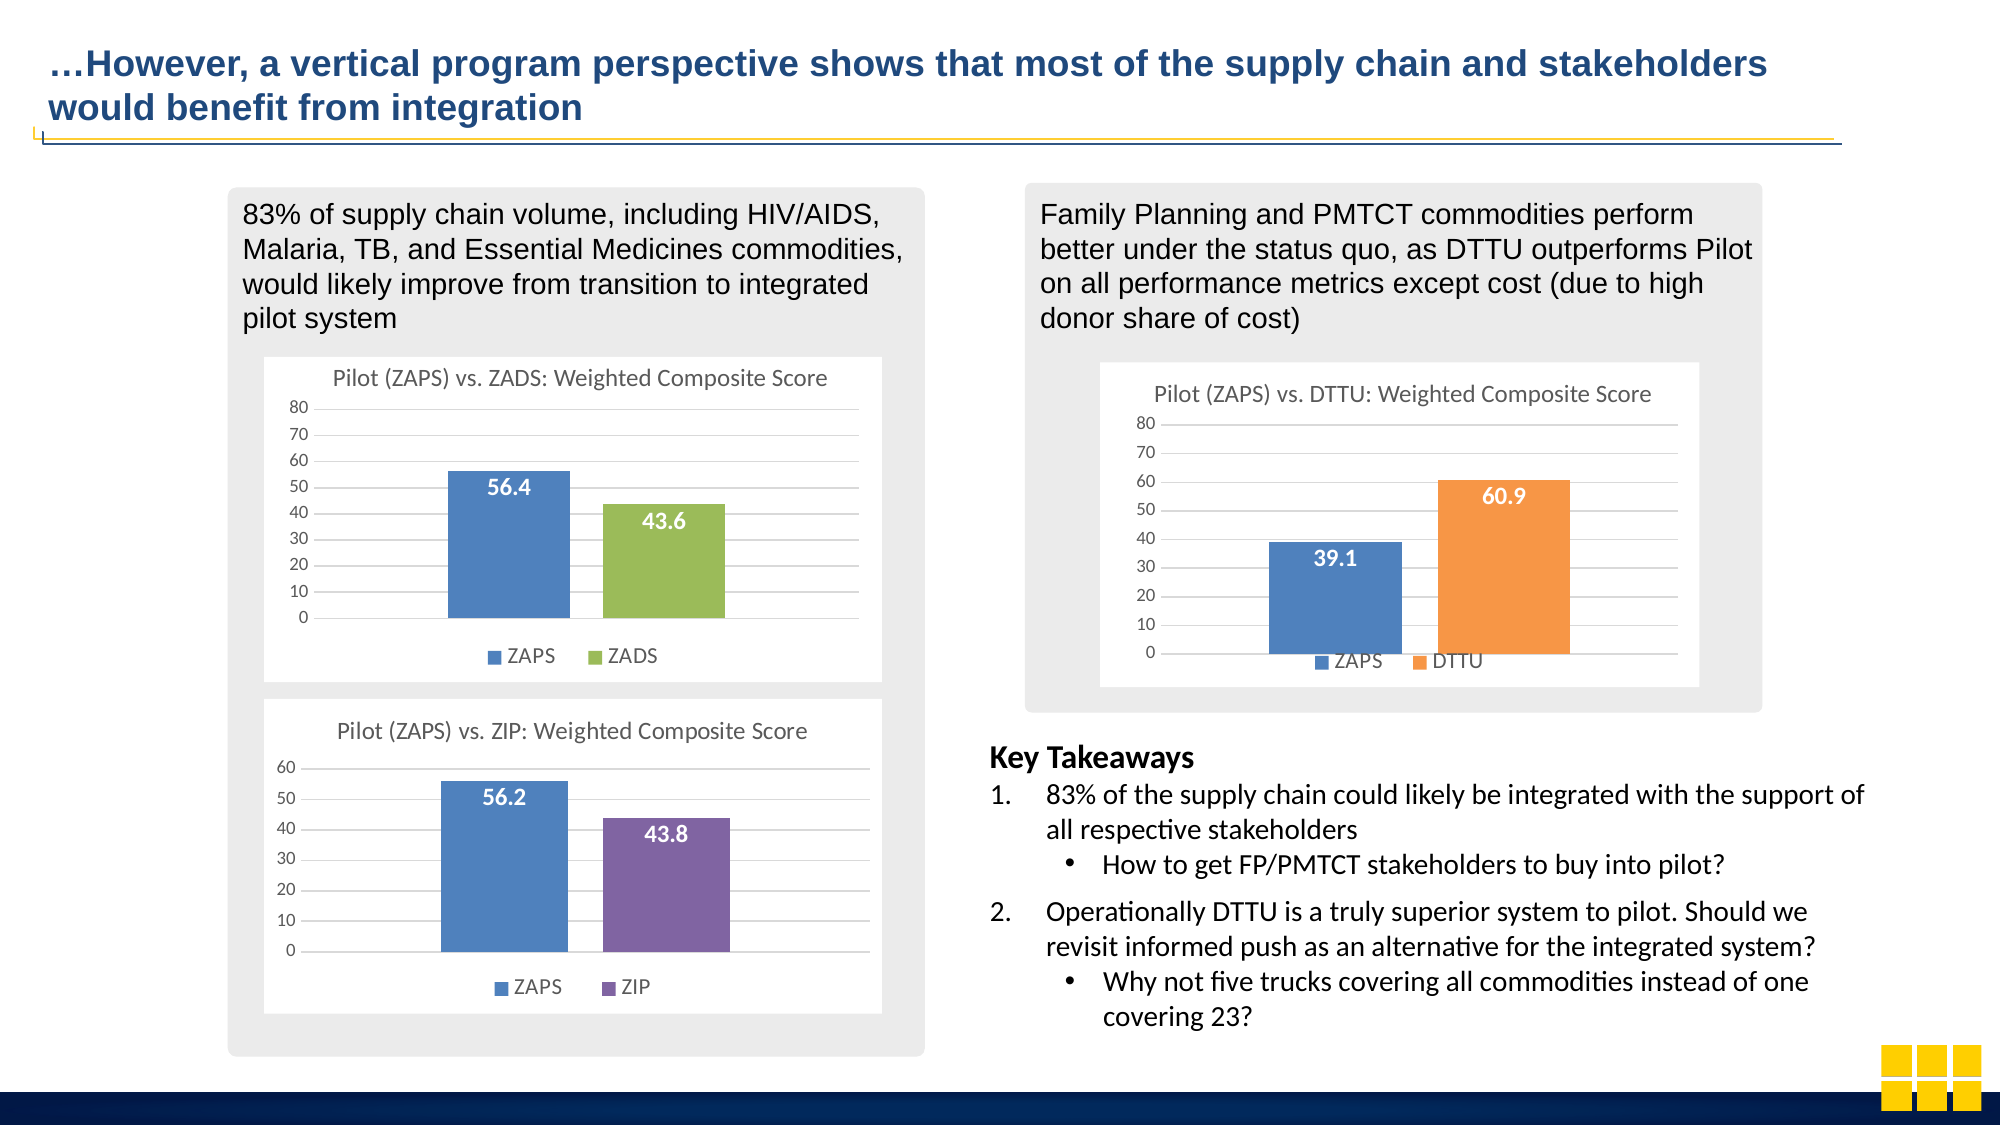

# …However, a vertical program perspective shows that most of the supply chain and stakeholders would benefit from integration
83% of supply chain volume, including HIV/AIDS, Malaria, TB, and Essential Medicines commodities, would likely improve from transition to integrated pilot system
Family Planning and PMTCT commodities perform better under the status quo, as DTTU outperforms Pilot on all performance metrics except cost (due to high donor share of cost)
Pilot (ZAPS) vs. ZADS: Weighted Composite Score
### Chart
| Category | ZAPS | ZADS |
|---|---|---|
| Leadtime & Output | 56.4 | 43.6 |
### Chart
| Category | ZAPS | DTTU |
|---|---|---|
| Leadtime & Output | 39.1 | 60.9 |Pilot (ZAPS) vs. DTTU: Weighted Composite Score
### Chart: Pilot (ZAPS) vs. ZIP: Weighted Composite Score
| Category | ZAPS | ZIP |
|---|---|---|
| Leadtime & Output | 56.2 | 43.8 |Key Takeaways
83% of the supply chain could likely be integrated with the support of all respective stakeholders
How to get FP/PMTCT stakeholders to buy into pilot?
Operationally DTTU is a truly superior system to pilot. Should we revisit informed push as an alternative for the integrated system?
Why not five trucks covering all commodities instead of one covering 23?